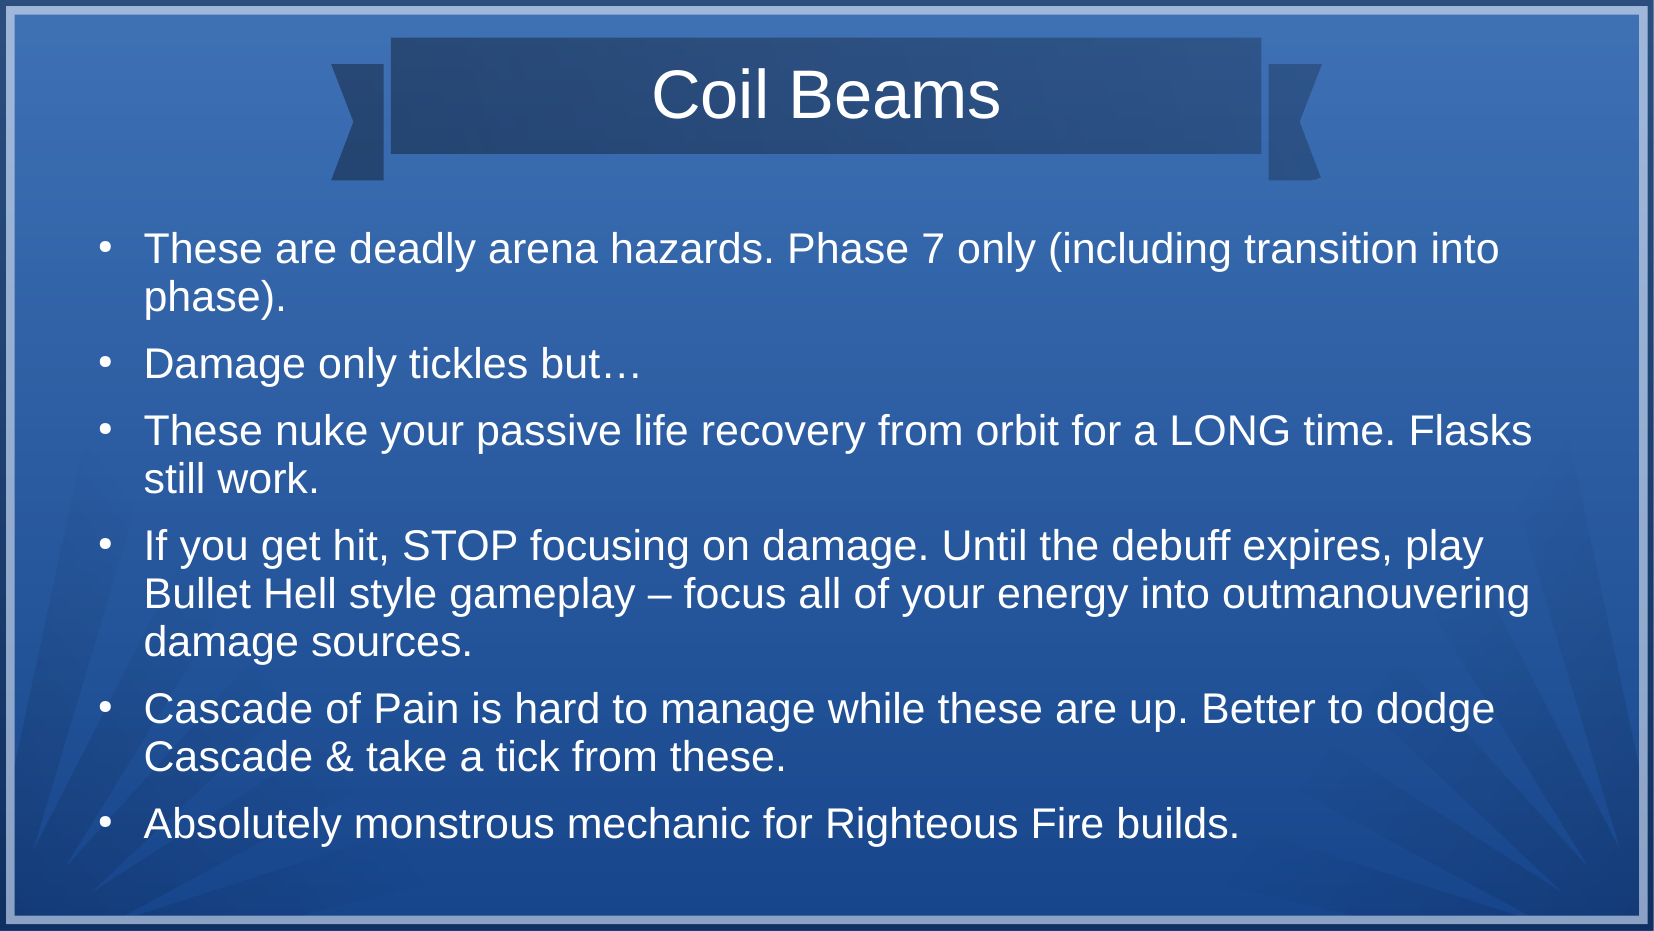

# Coil Beams
These are deadly arena hazards. Phase 7 only (including transition into phase).
Damage only tickles but…
These nuke your passive life recovery from orbit for a LONG time. Flasks still work.
If you get hit, STOP focusing on damage. Until the debuff expires, play Bullet Hell style gameplay – focus all of your energy into outmanouvering damage sources.
Cascade of Pain is hard to manage while these are up. Better to dodge Cascade & take a tick from these.
Absolutely monstrous mechanic for Righteous Fire builds.